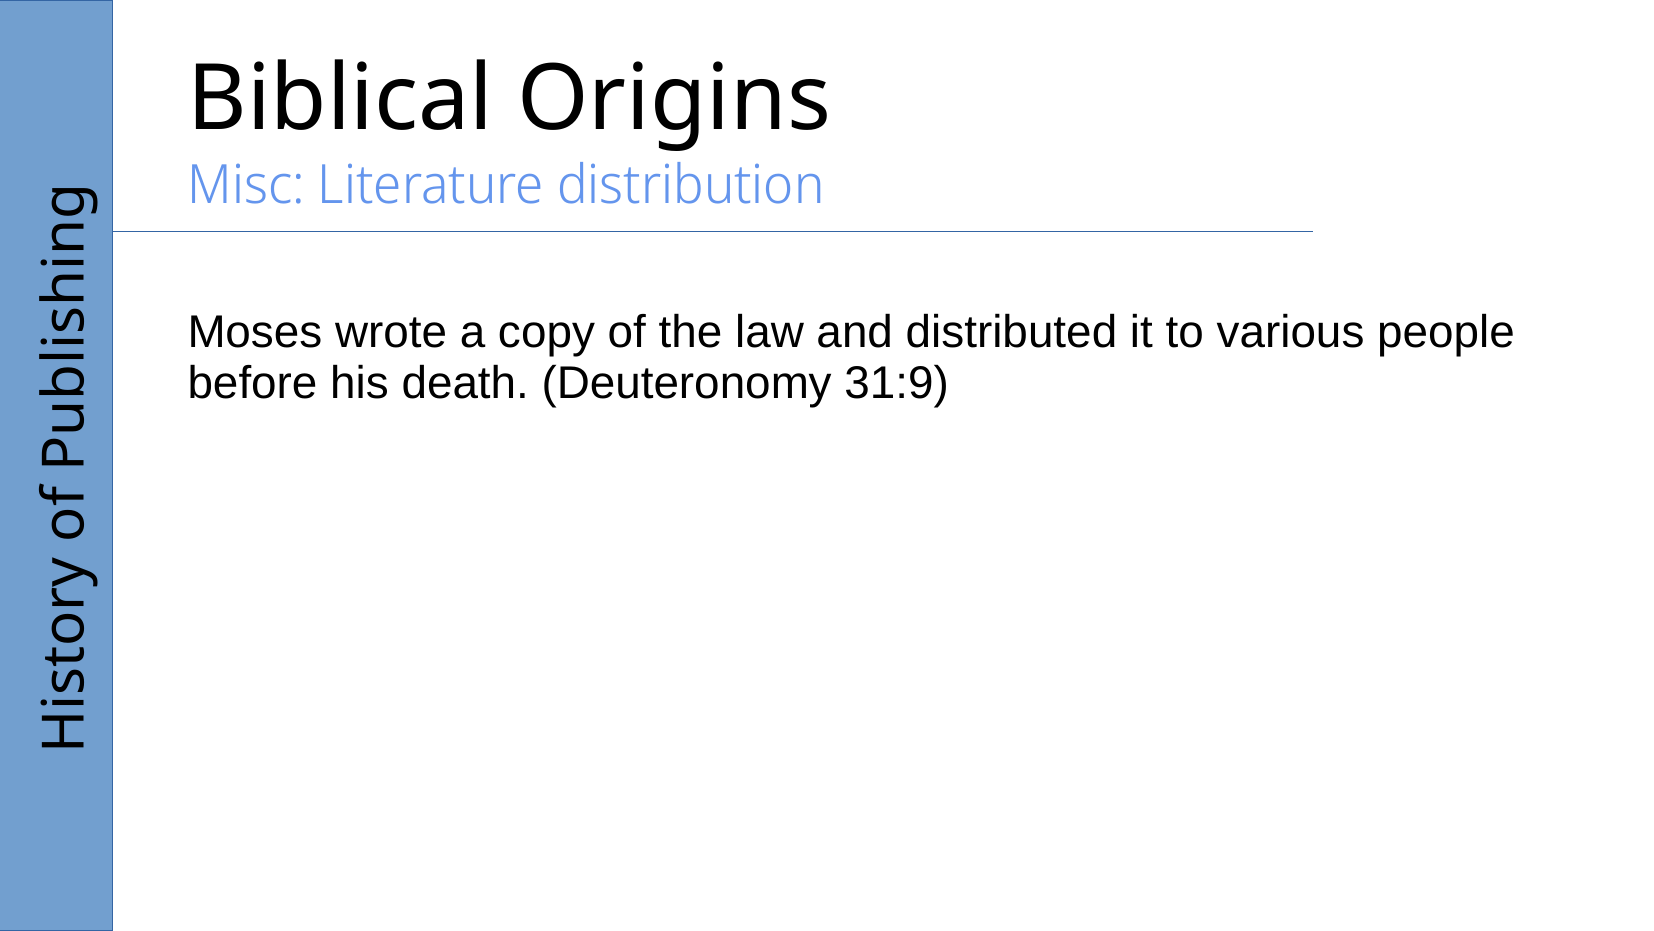

# Biblical Origins
Misc: Literature distribution
Moses wrote a copy of the law and distributed it to various people before his death. (Deuteronomy 31:9)
History of Publishing